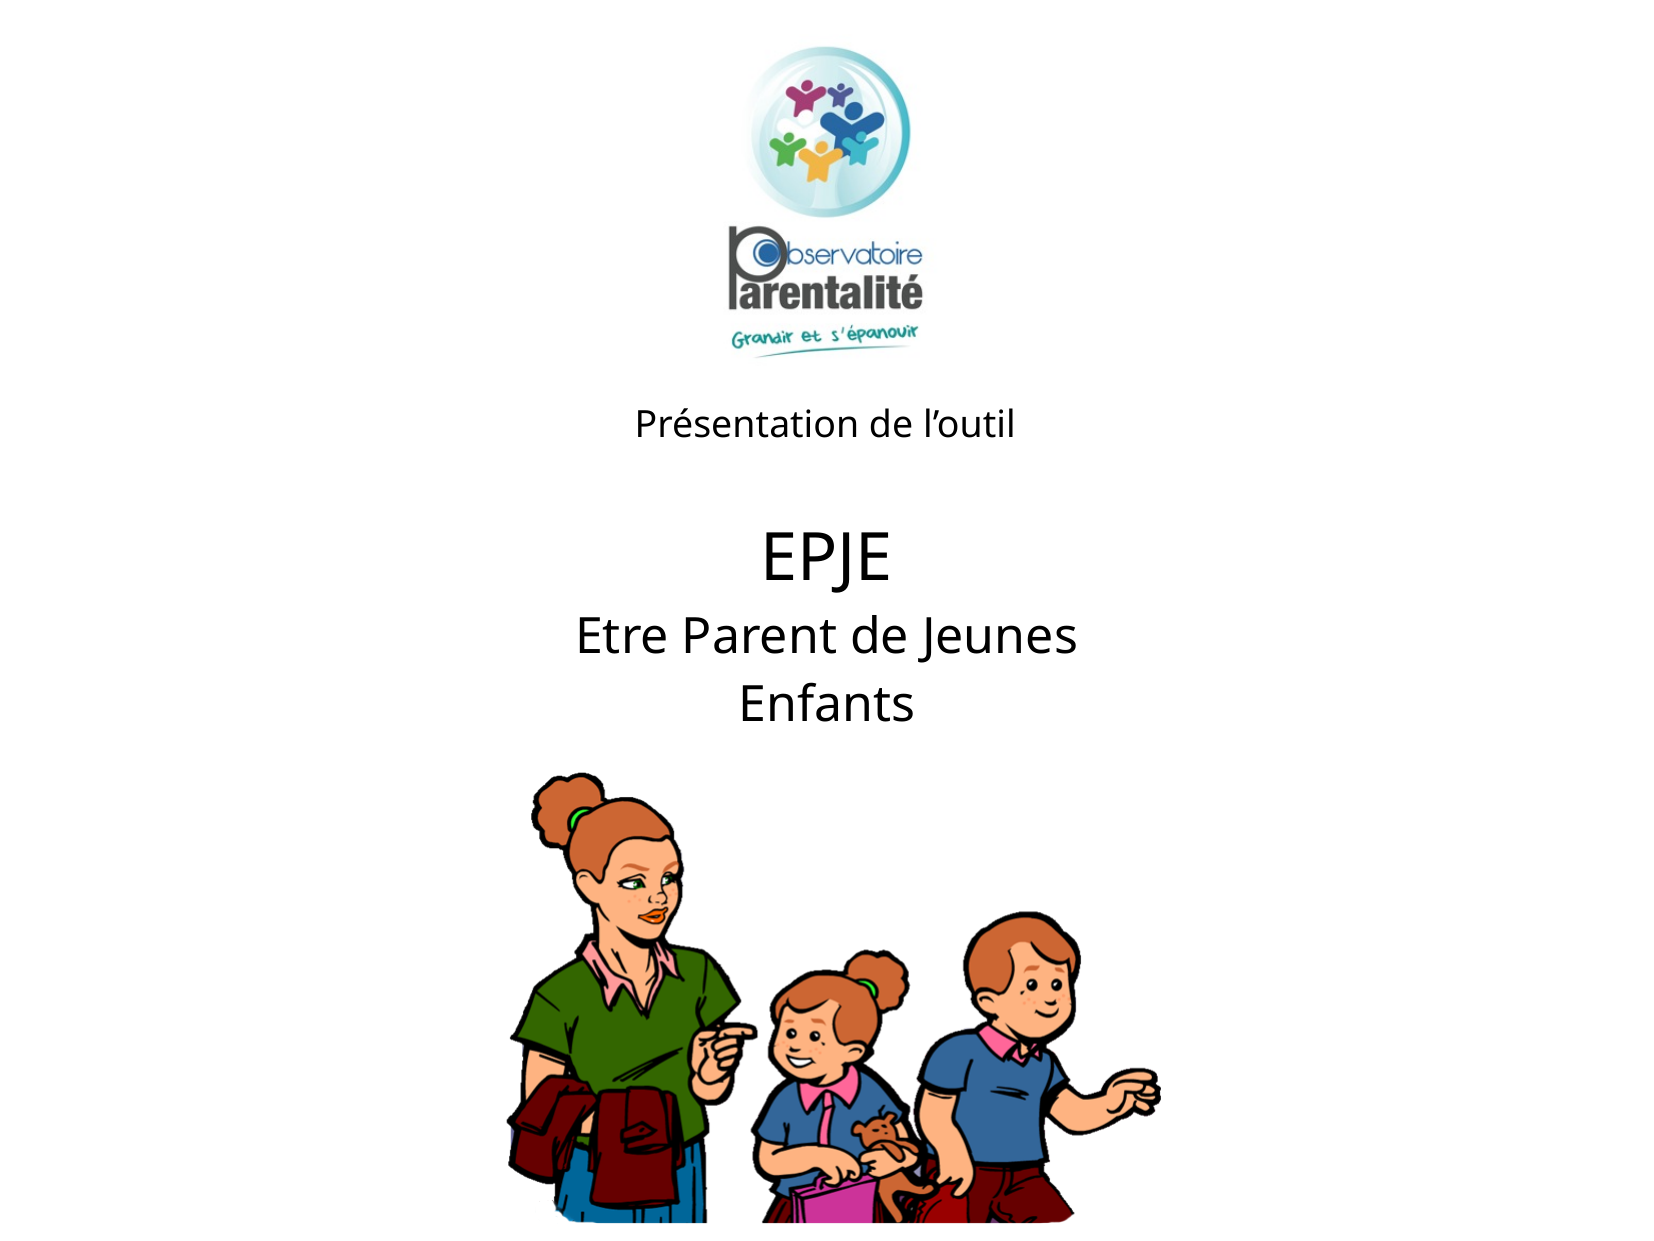

Présentation de l’outil
EPJE
Etre Parent de Jeunes Enfants